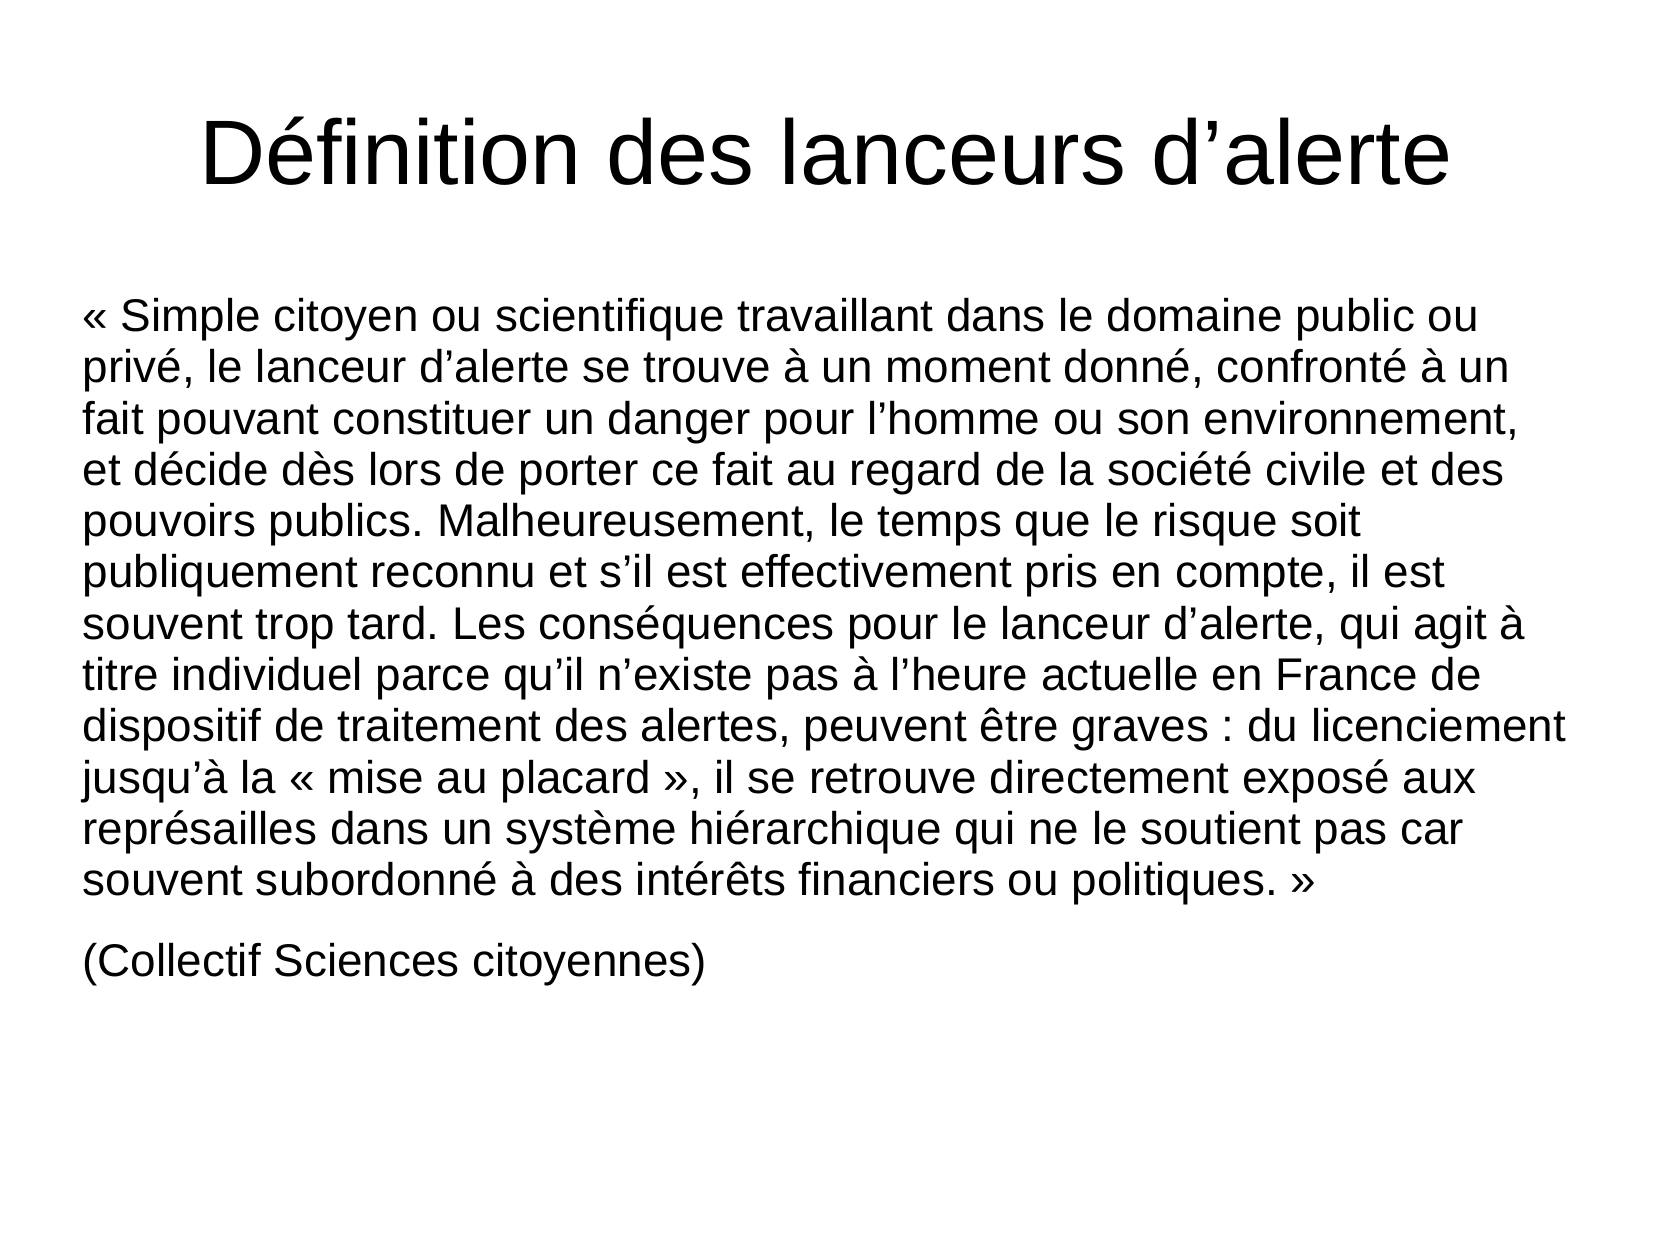

# Définition des lanceurs d’alerte
« Simple citoyen ou scientifique travaillant dans le domaine public ou privé, le lanceur d’alerte se trouve à un moment donné, confronté à un fait pouvant constituer un danger pour l’homme ou son environnement, et décide dès lors de porter ce fait au regard de la société civile et des pouvoirs publics. Malheureusement, le temps que le risque soit publiquement reconnu et s’il est effectivement pris en compte, il est souvent trop tard. Les conséquences pour le lanceur d’alerte, qui agit à titre individuel parce qu’il n’existe pas à l’heure actuelle en France de dispositif de traitement des alertes, peuvent être graves : du licenciement jusqu’à la « mise au placard », il se retrouve directement exposé aux représailles dans un système hiérarchique qui ne le soutient pas car souvent subordonné à des intérêts financiers ou politiques. »
(Collectif Sciences citoyennes)